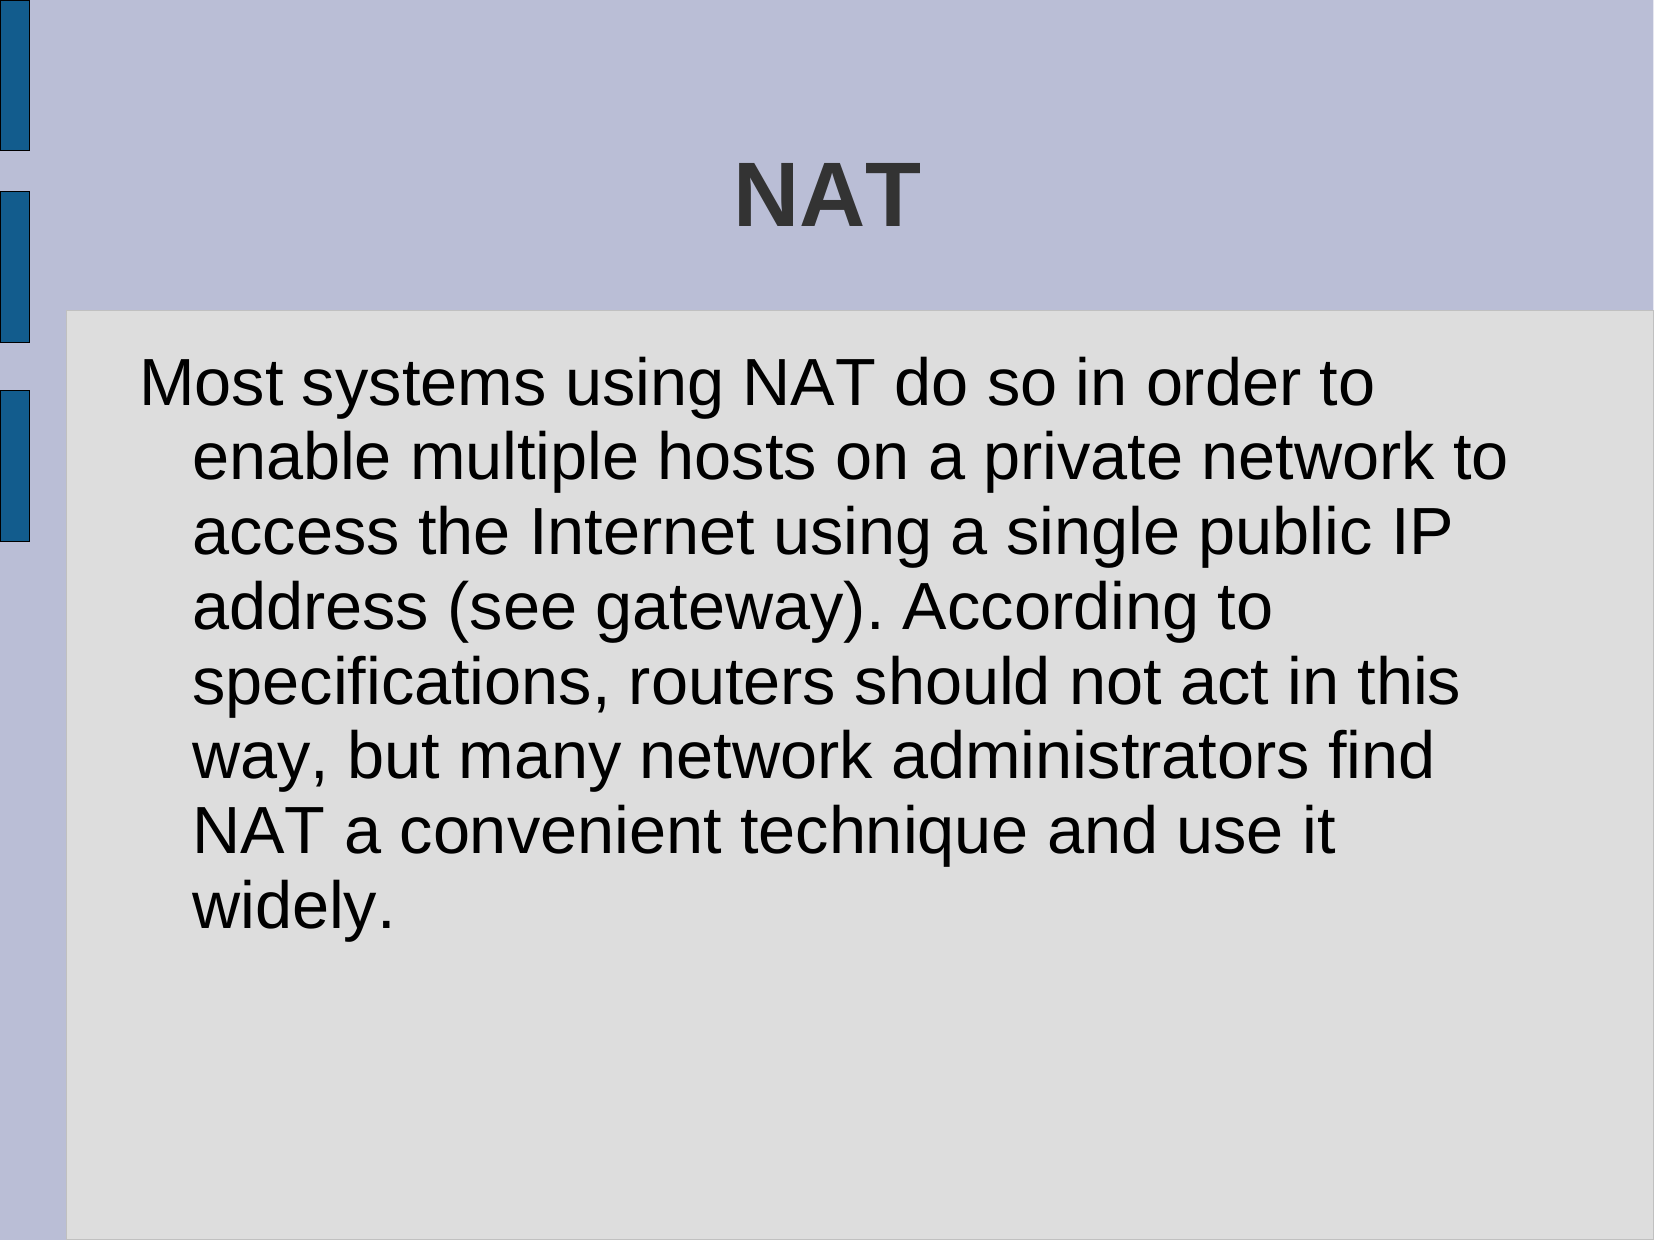

# NAT
Most systems using NAT do so in order to enable multiple hosts on a private network to access the Internet using a single public IP address (see gateway). According to specifications, routers should not act in this way, but many network administrators find NAT a convenient technique and use it widely.